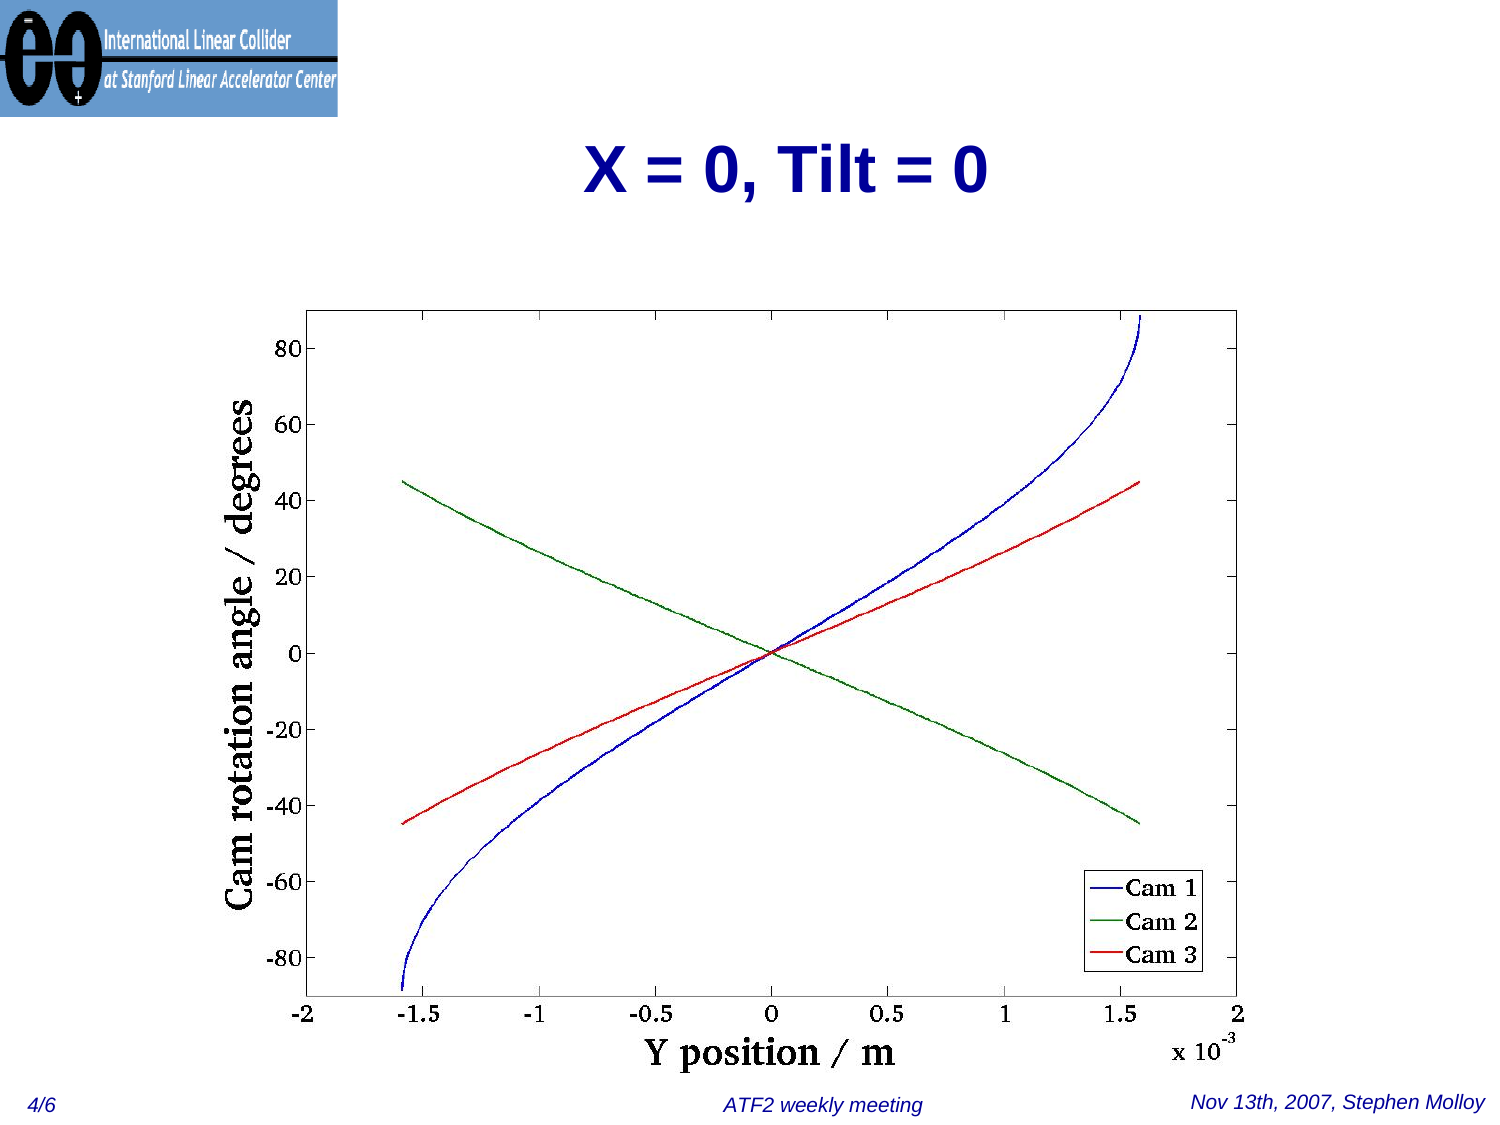

# X = 0, Tilt = 0